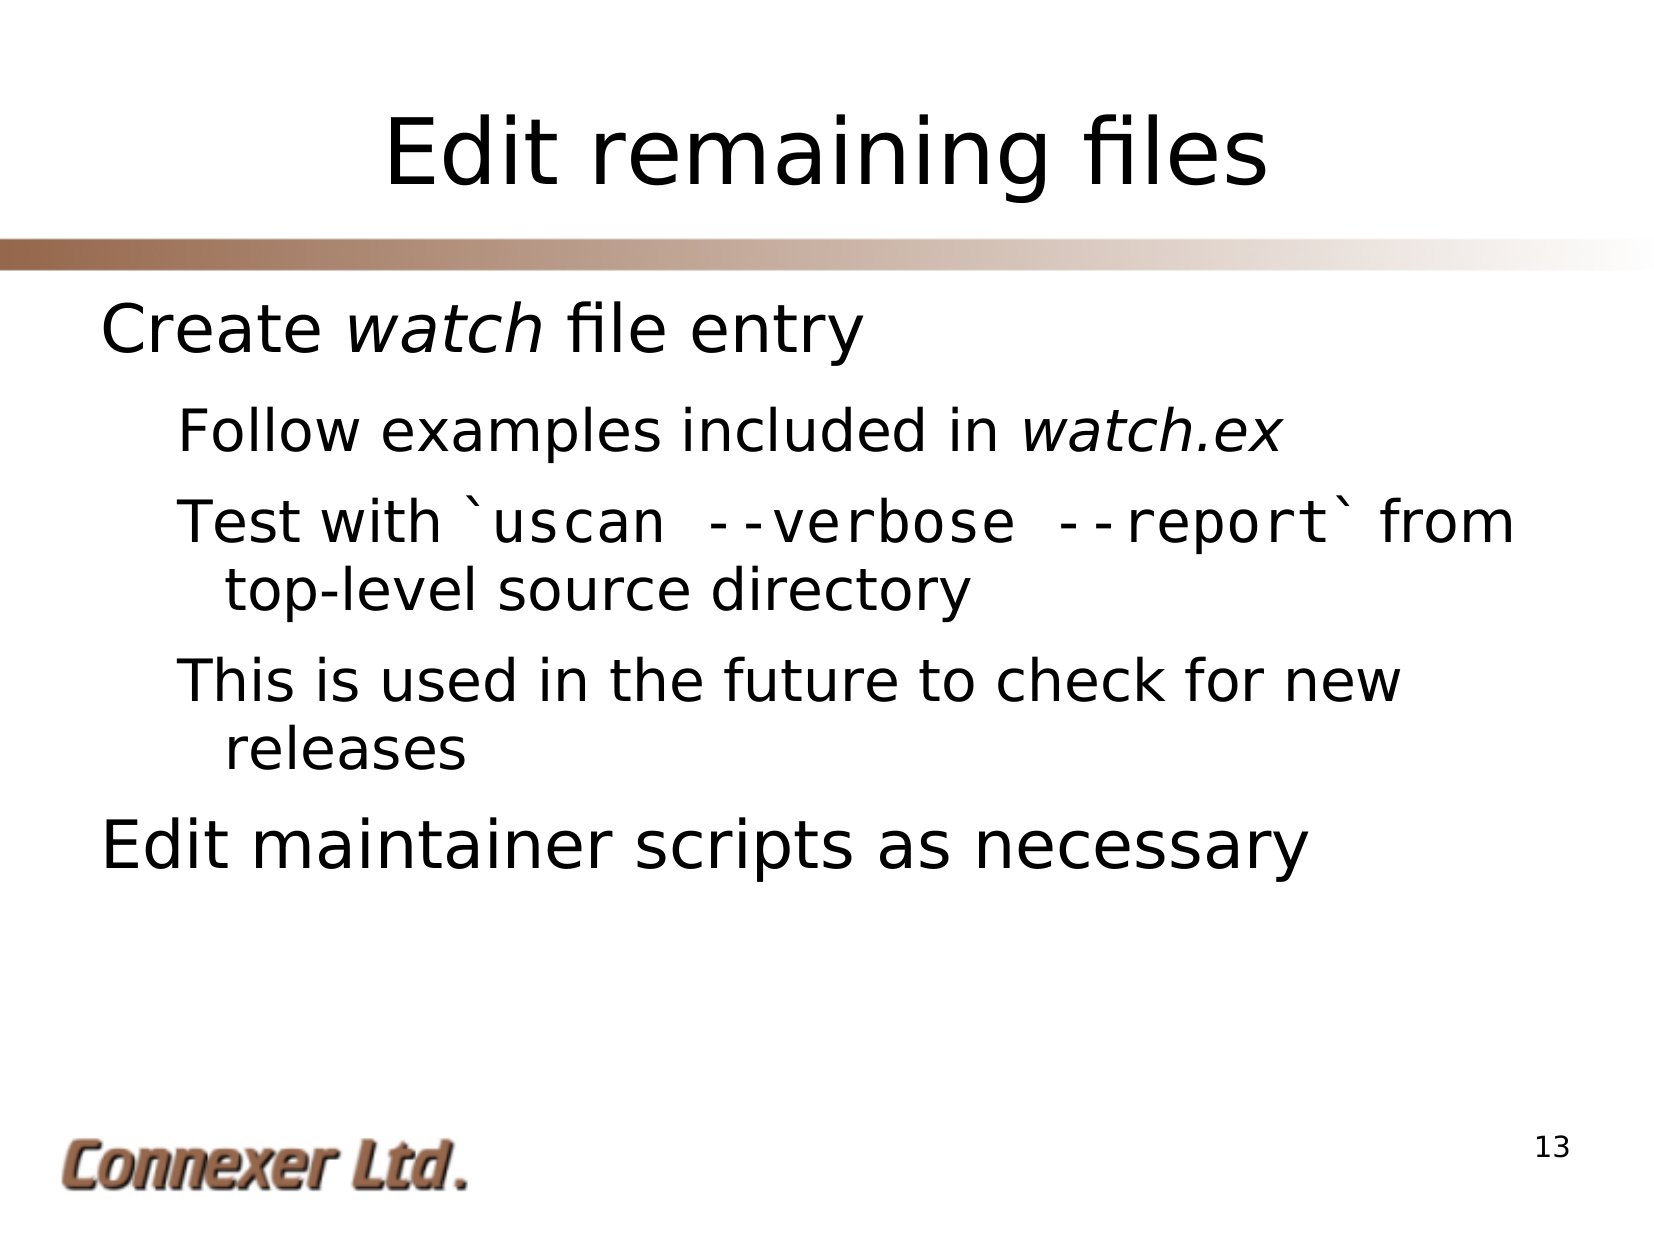

# Edit remaining files
Create watch file entry
Follow examples included in watch.ex
Test with `uscan --verbose --report` from top-level source directory
This is used in the future to check for new releases
Edit maintainer scripts as necessary
13